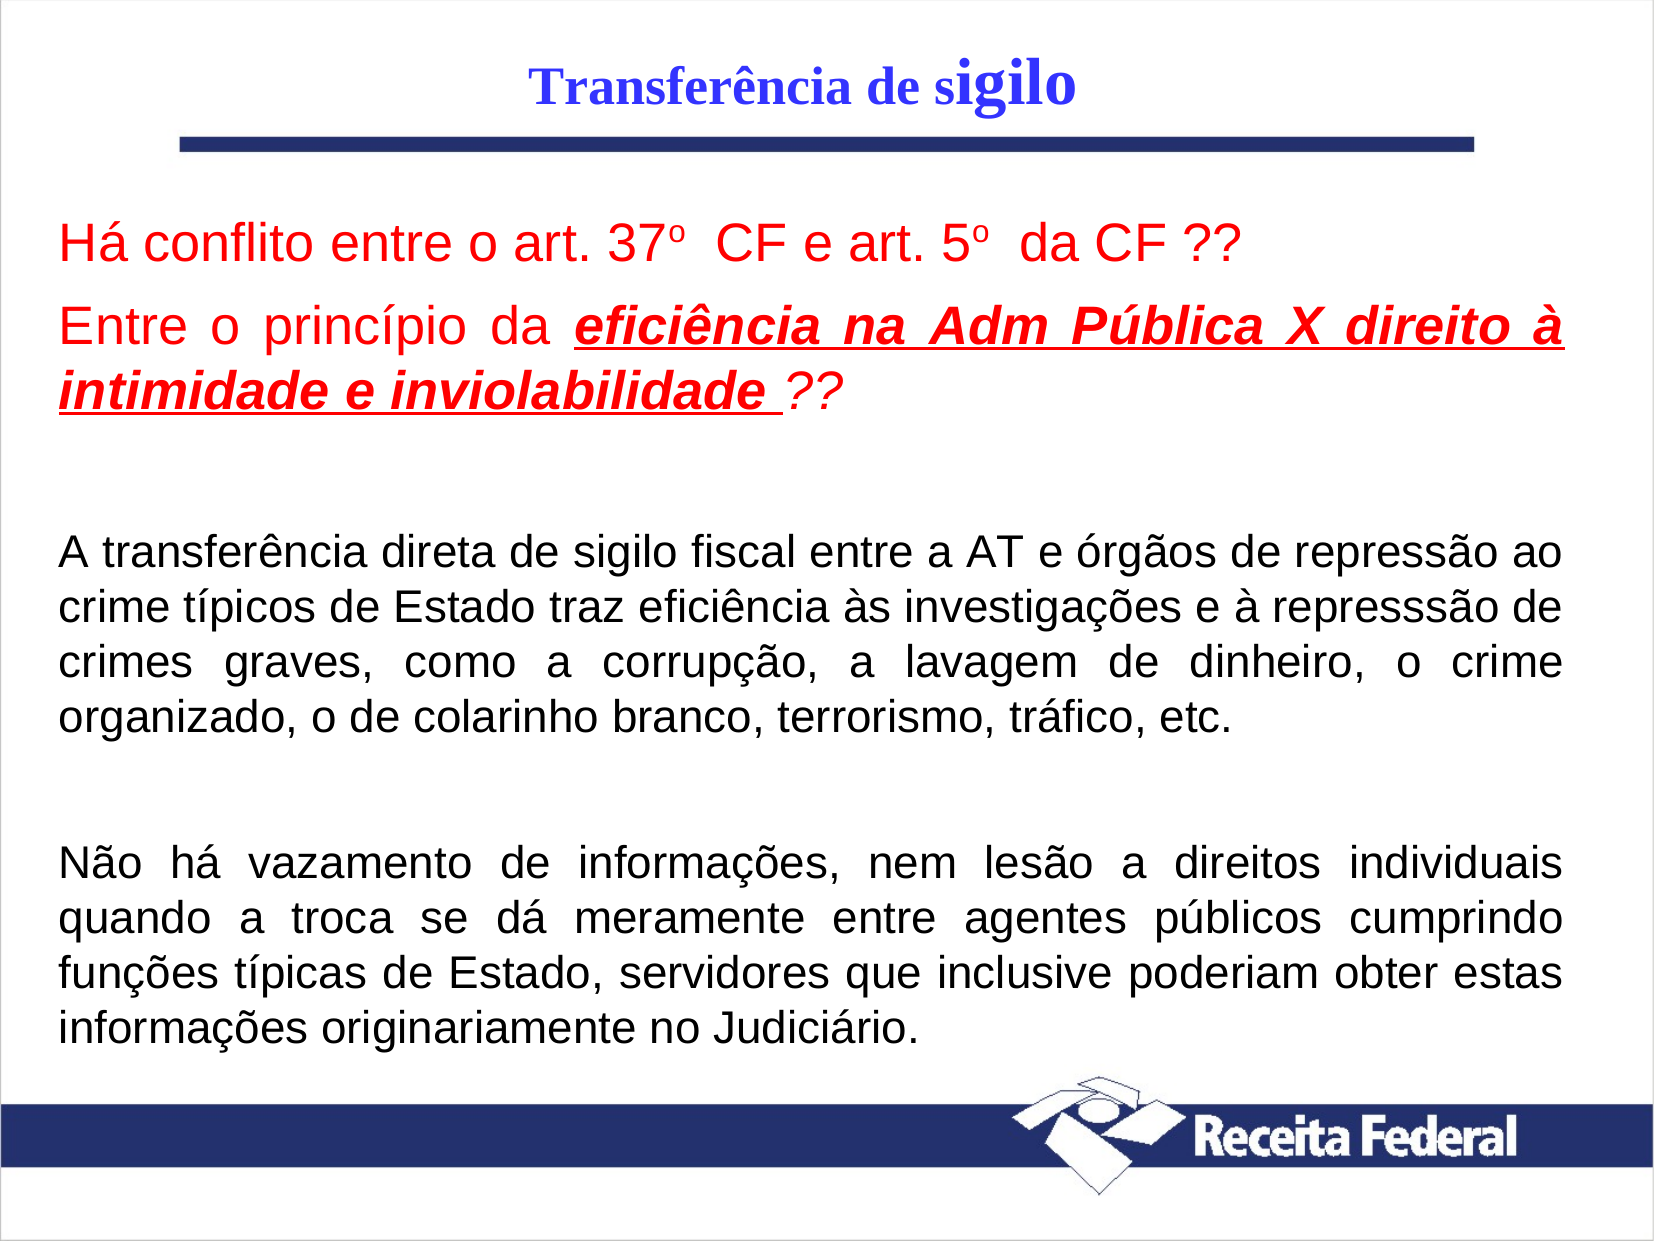

# Transferência de sigilo
Há conflito entre o art. 37o CF e art. 5o da CF ??
Entre o princípio da eficiência na Adm Pública X direito à intimidade e inviolabilidade ??
A transferência direta de sigilo fiscal entre a AT e órgãos de repressão ao crime típicos de Estado traz eficiência às investigações e à represssão de crimes graves, como a corrupção, a lavagem de dinheiro, o crime organizado, o de colarinho branco, terrorismo, tráfico, etc.
Não há vazamento de informações, nem lesão a direitos individuais quando a troca se dá meramente entre agentes públicos cumprindo funções típicas de Estado, servidores que inclusive poderiam obter estas informações originariamente no Judiciário.